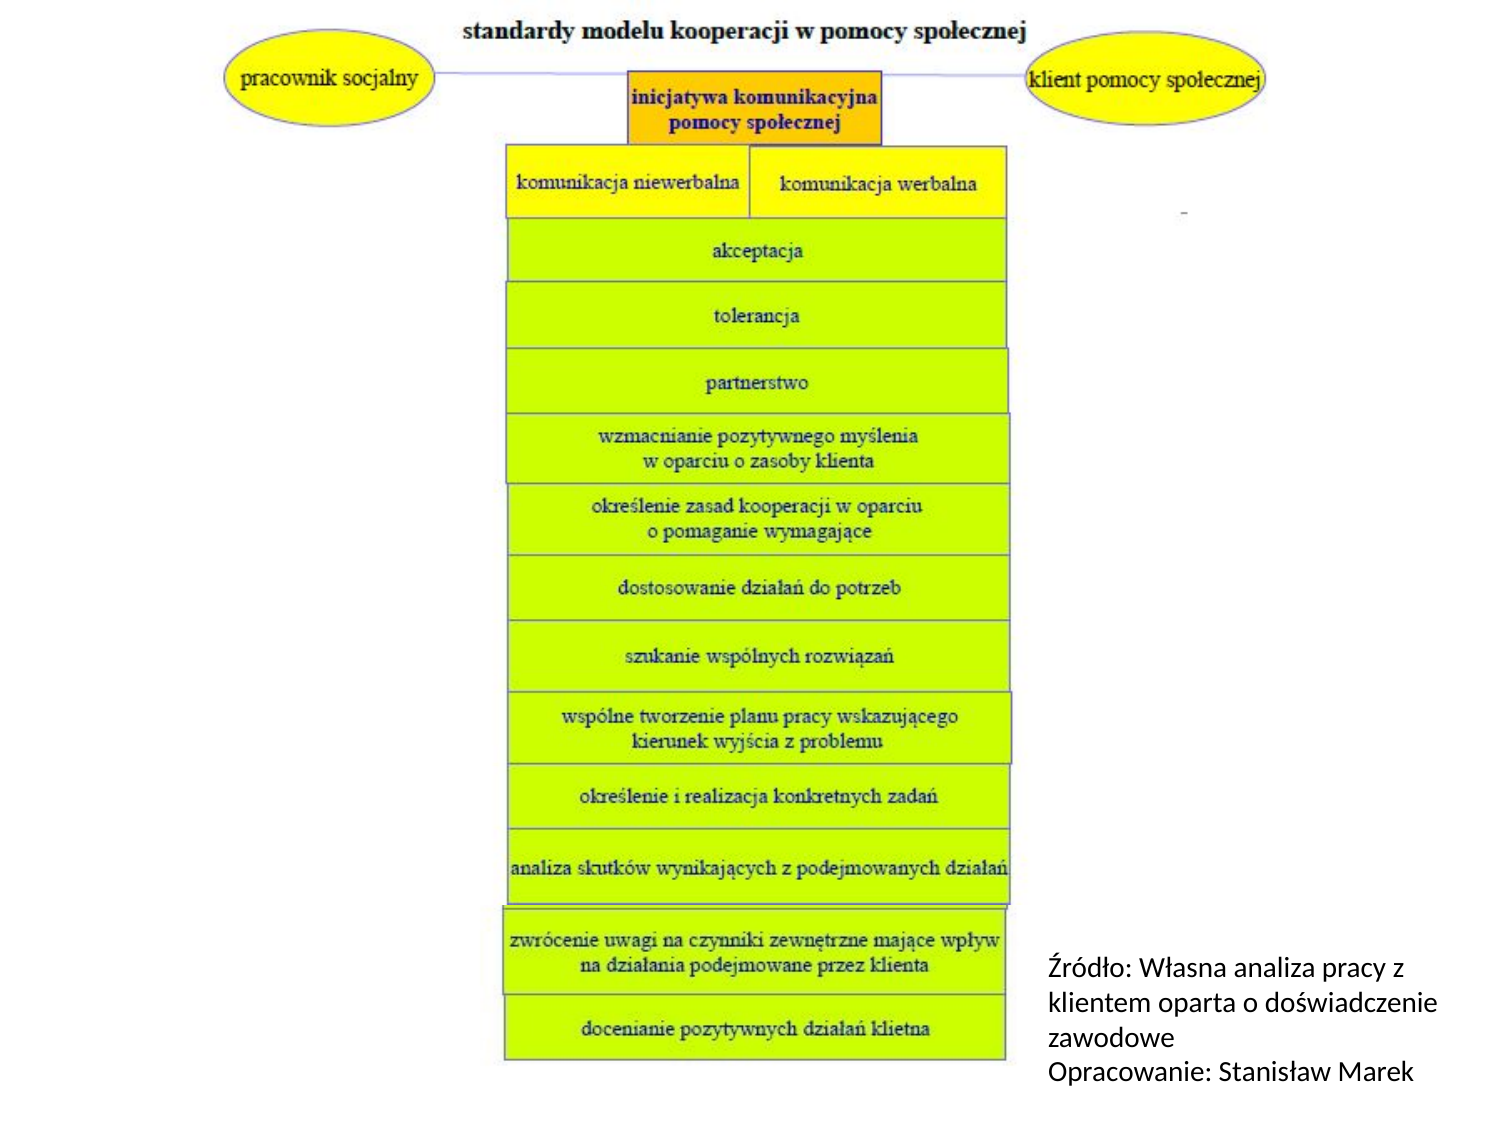

Źródło: Własna analiza pracy z klientem oparta o doświadczenie zawodowe
Opracowanie: Stanisław Marek